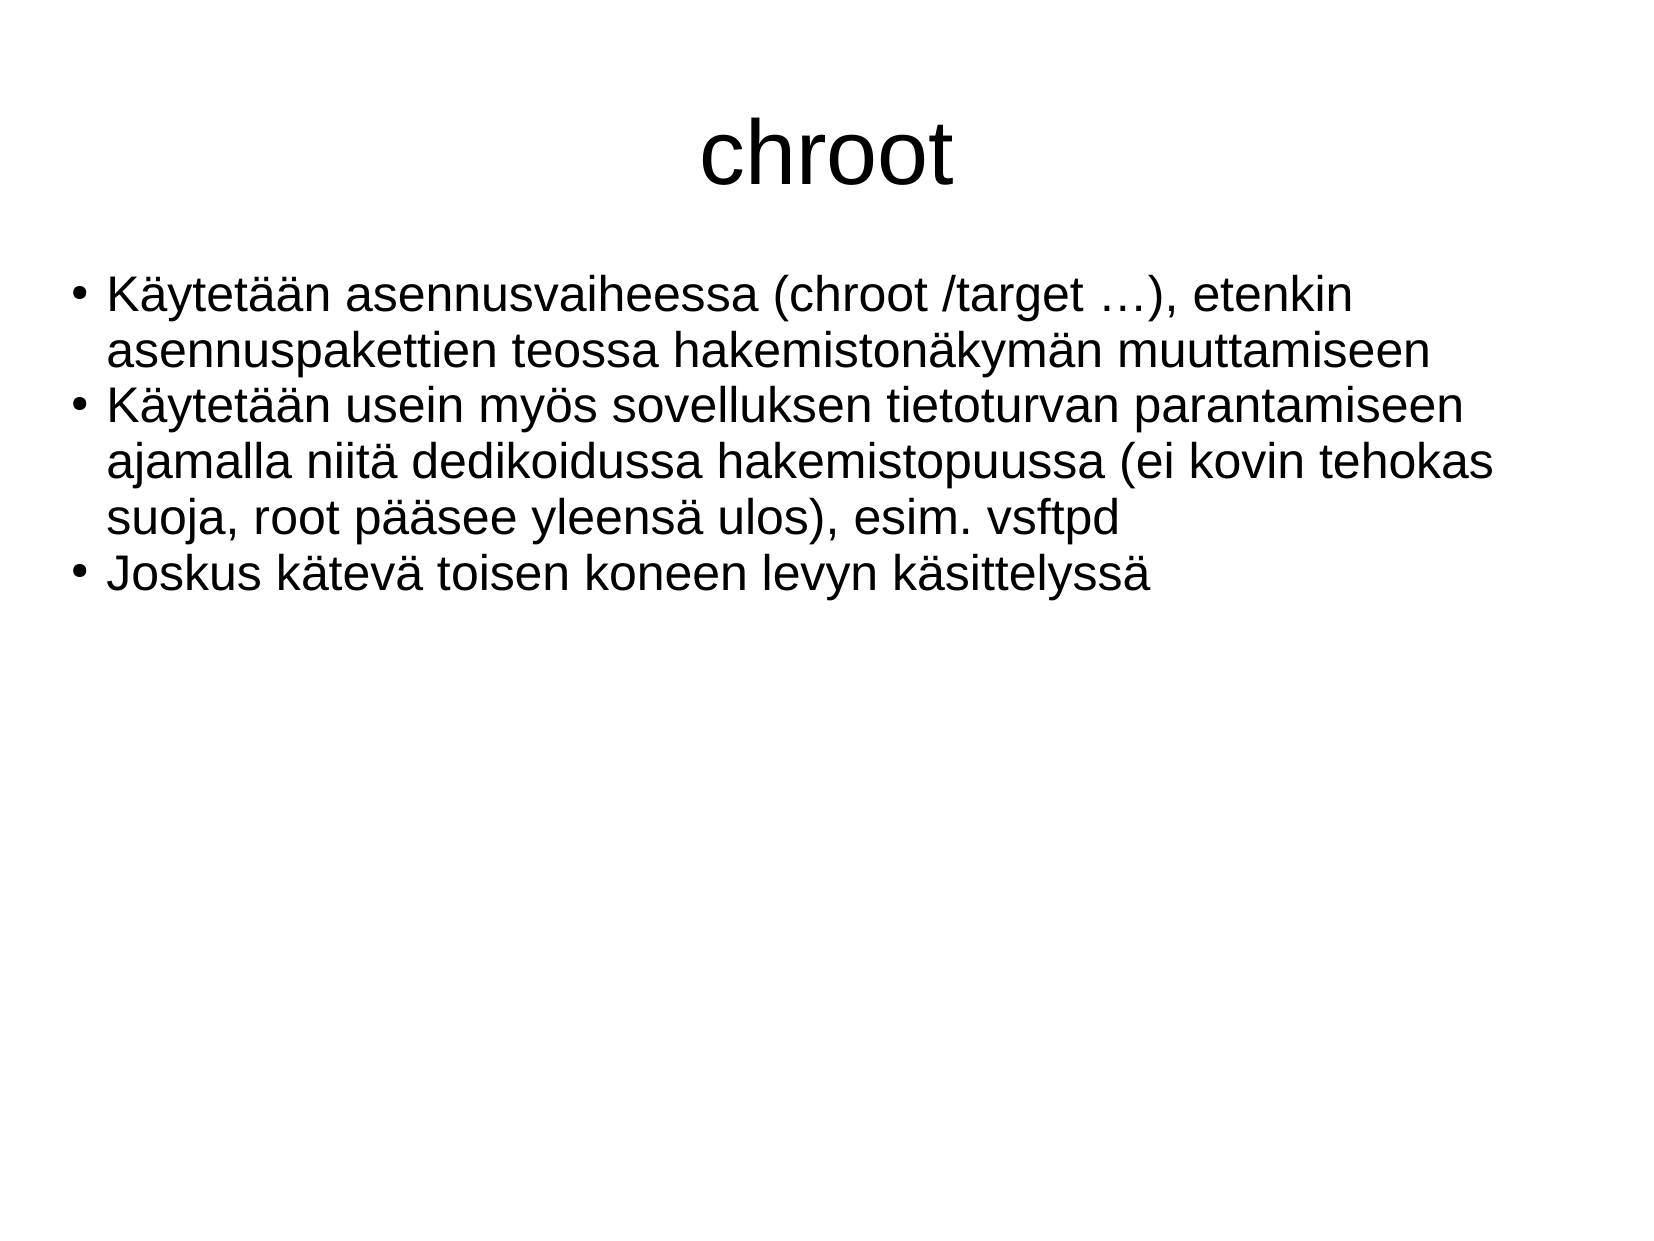

# chroot
Käytetään asennusvaiheessa (chroot /target …), etenkin asennuspakettien teossa hakemistonäkymän muuttamiseen
Käytetään usein myös sovelluksen tietoturvan parantamiseen ajamalla niitä dedikoidussa hakemistopuussa (ei kovin tehokas suoja, root pääsee yleensä ulos), esim. vsftpd
Joskus kätevä toisen koneen levyn käsittelyssä